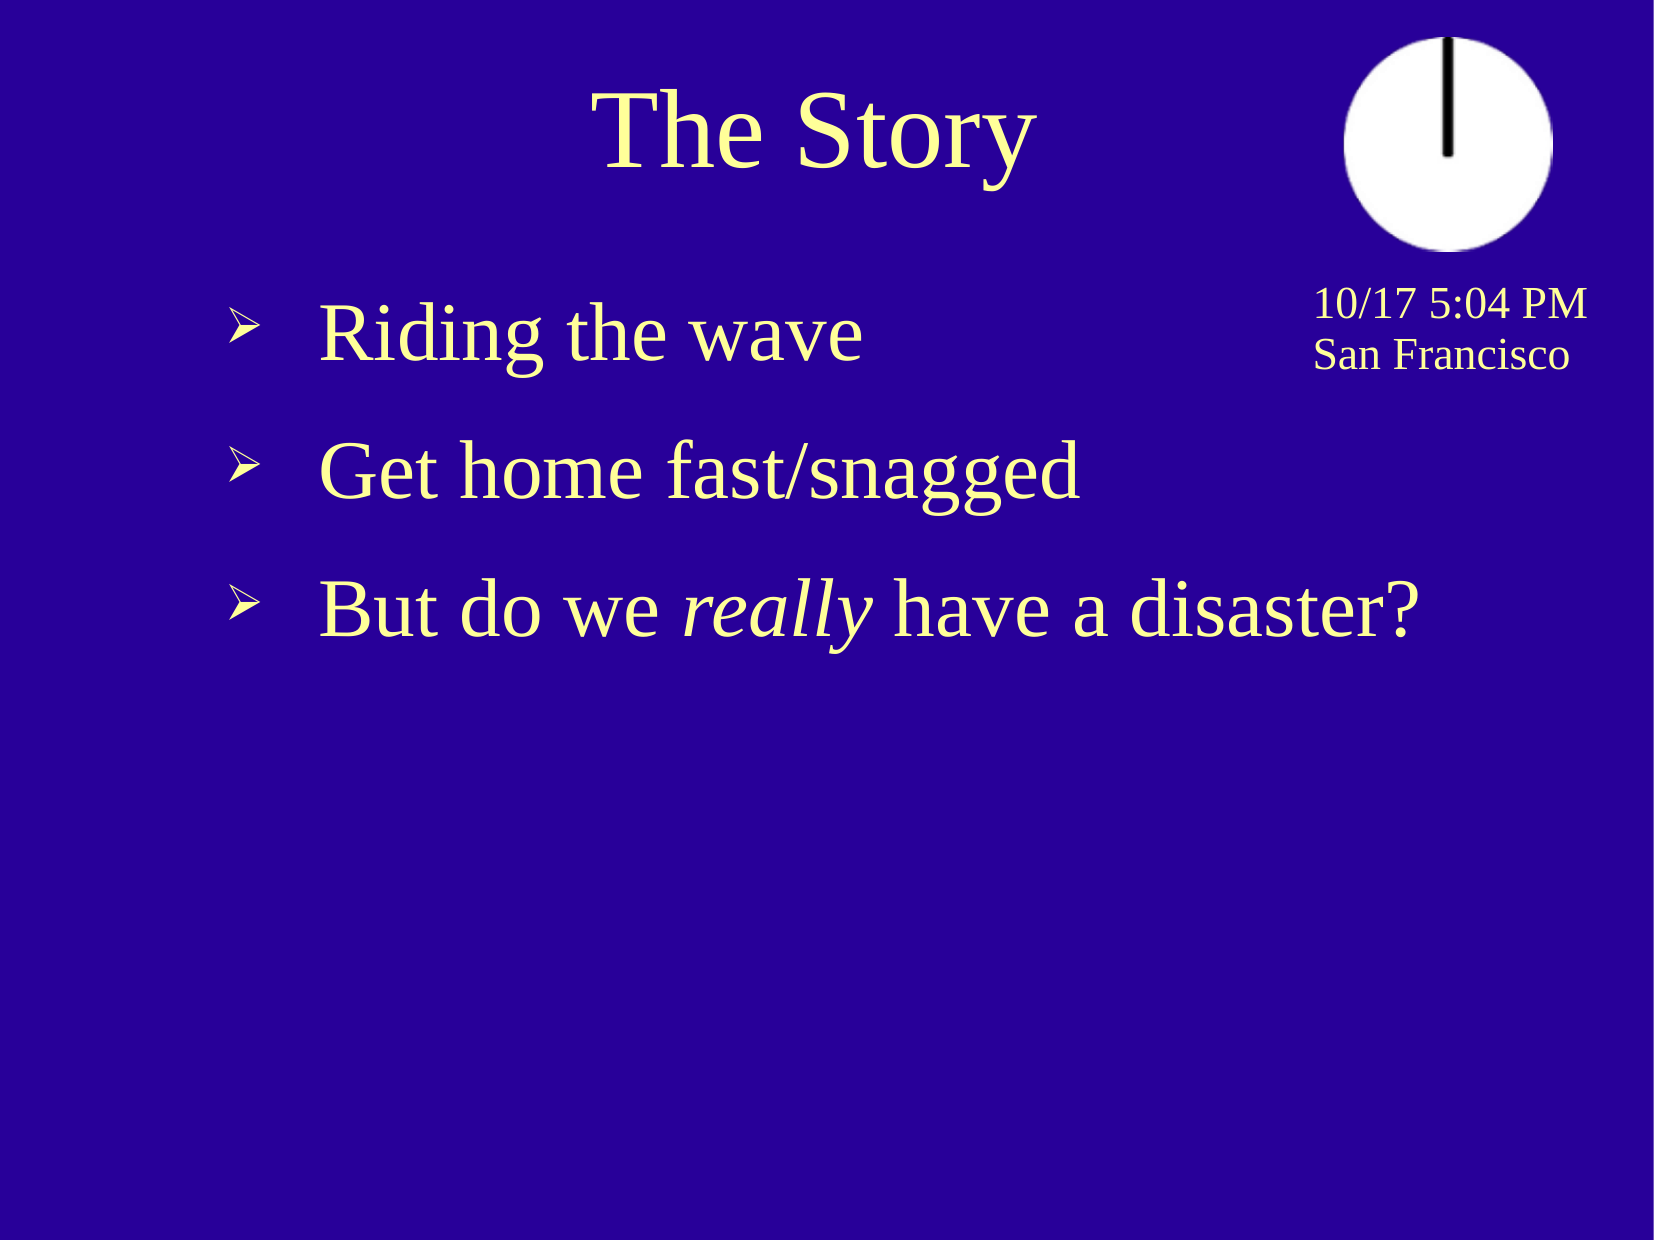

# The Story
10/17 5:04 PM San Francisco
Riding the wave
Get home fast/snagged
But do we really have a disaster?